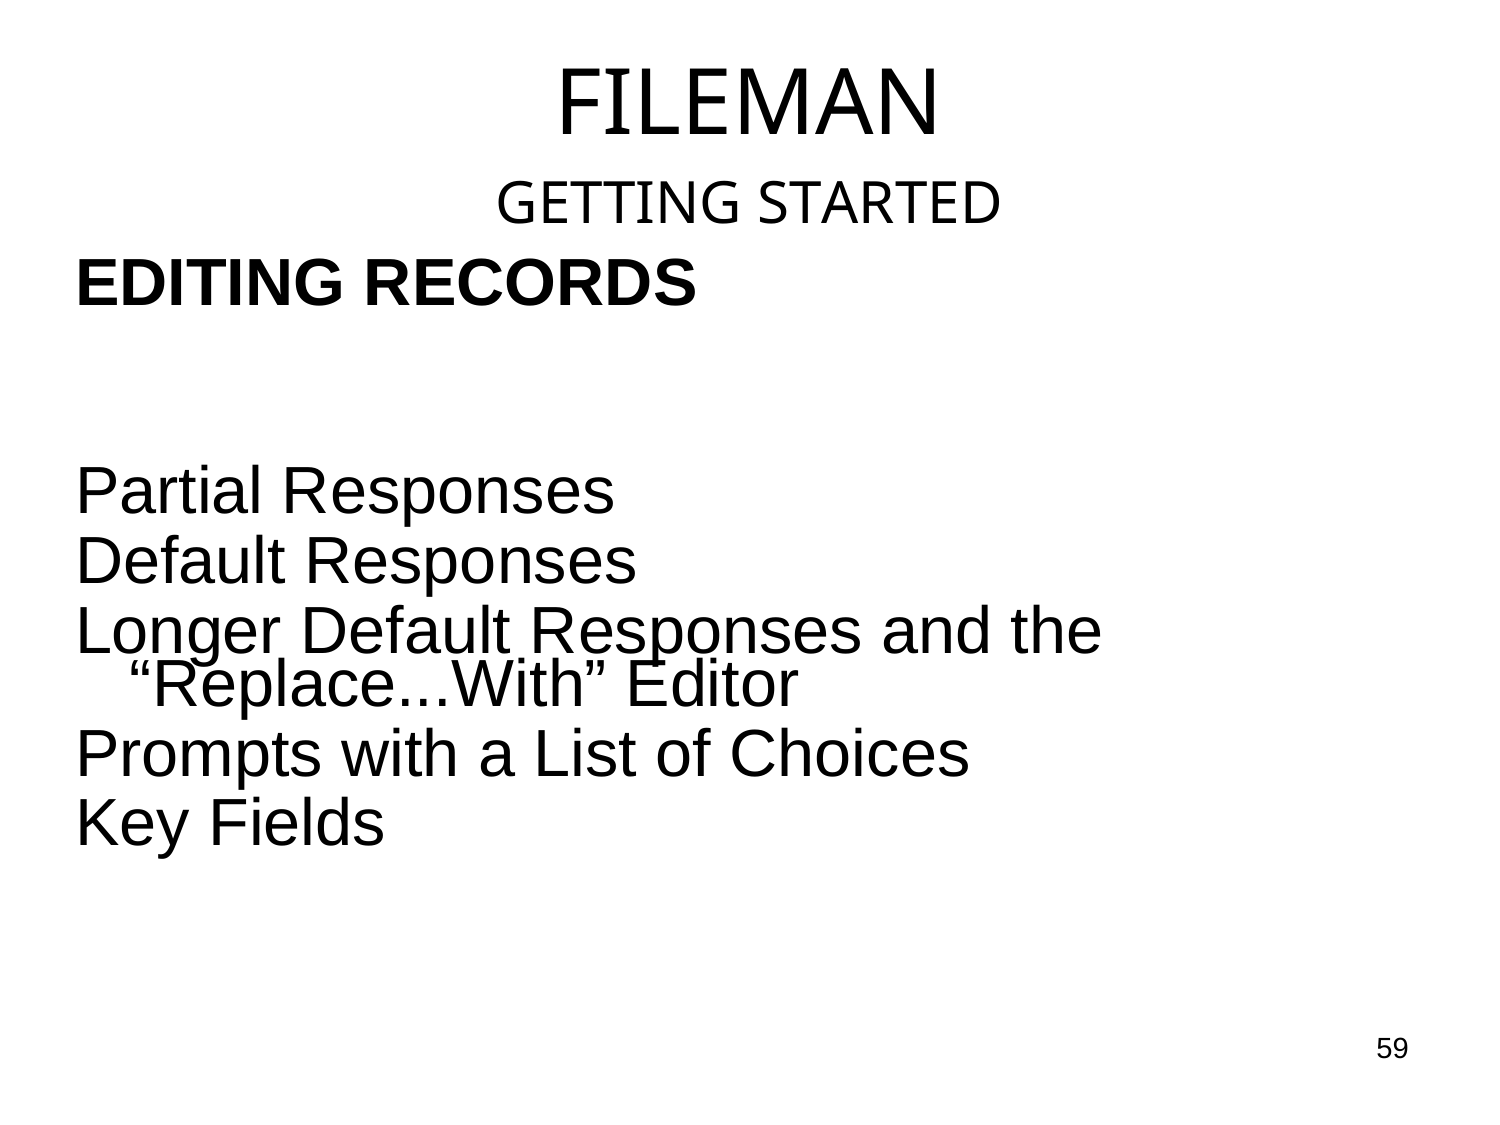

# FILEMAN GETTING STARTED
EDITING RECORDS
Partial Responses
Default Responses
Longer Default Responses and the “Replace...With” Editor
Prompts with a List of Choices
Key Fields
59